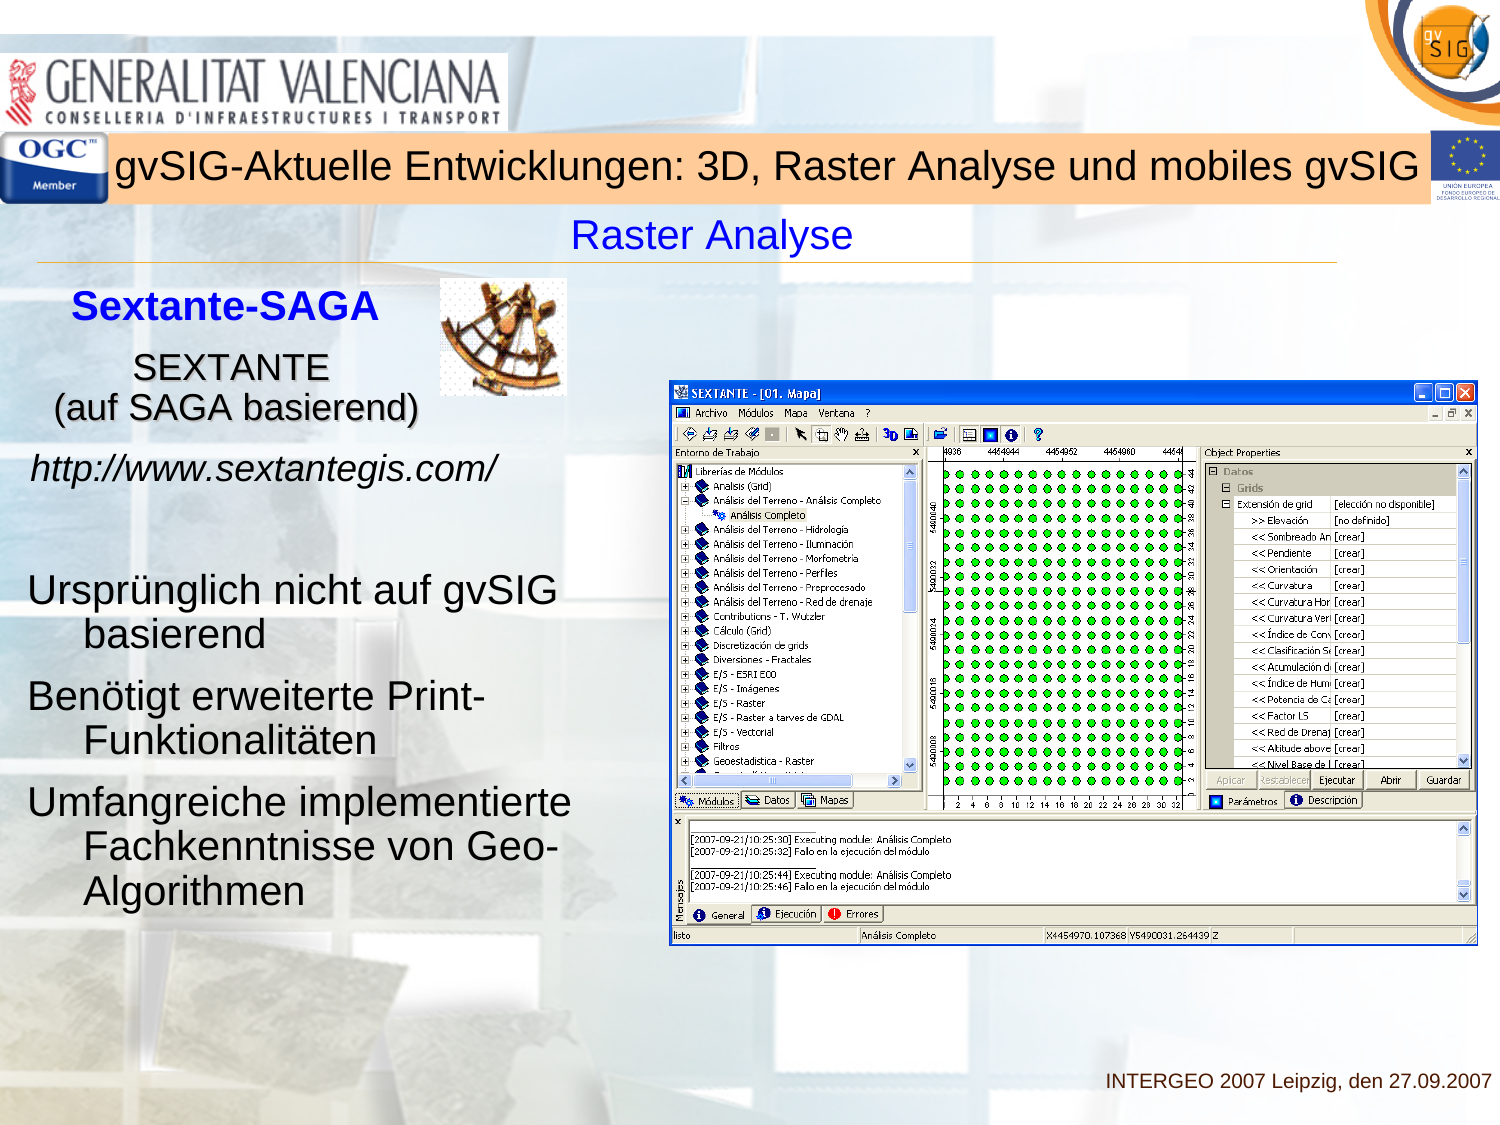

gvSIG-Aktuelle Entwicklungen: 3D, Raster Analyse und mobiles gvSIG
Raster Analyse
Sextante-SAGA
SEXTANTE
(auf SAGA basierend)
http://www.sextantegis.com/
# Ursprünglich nicht auf gvSIG basierend
Benötigt erweiterte Print-Funktionalitäten
Umfangreiche implementierte Fachkenntnisse von Geo-Algorithmen
INTERGEO 2007 Leipzig, den 27.09.2007